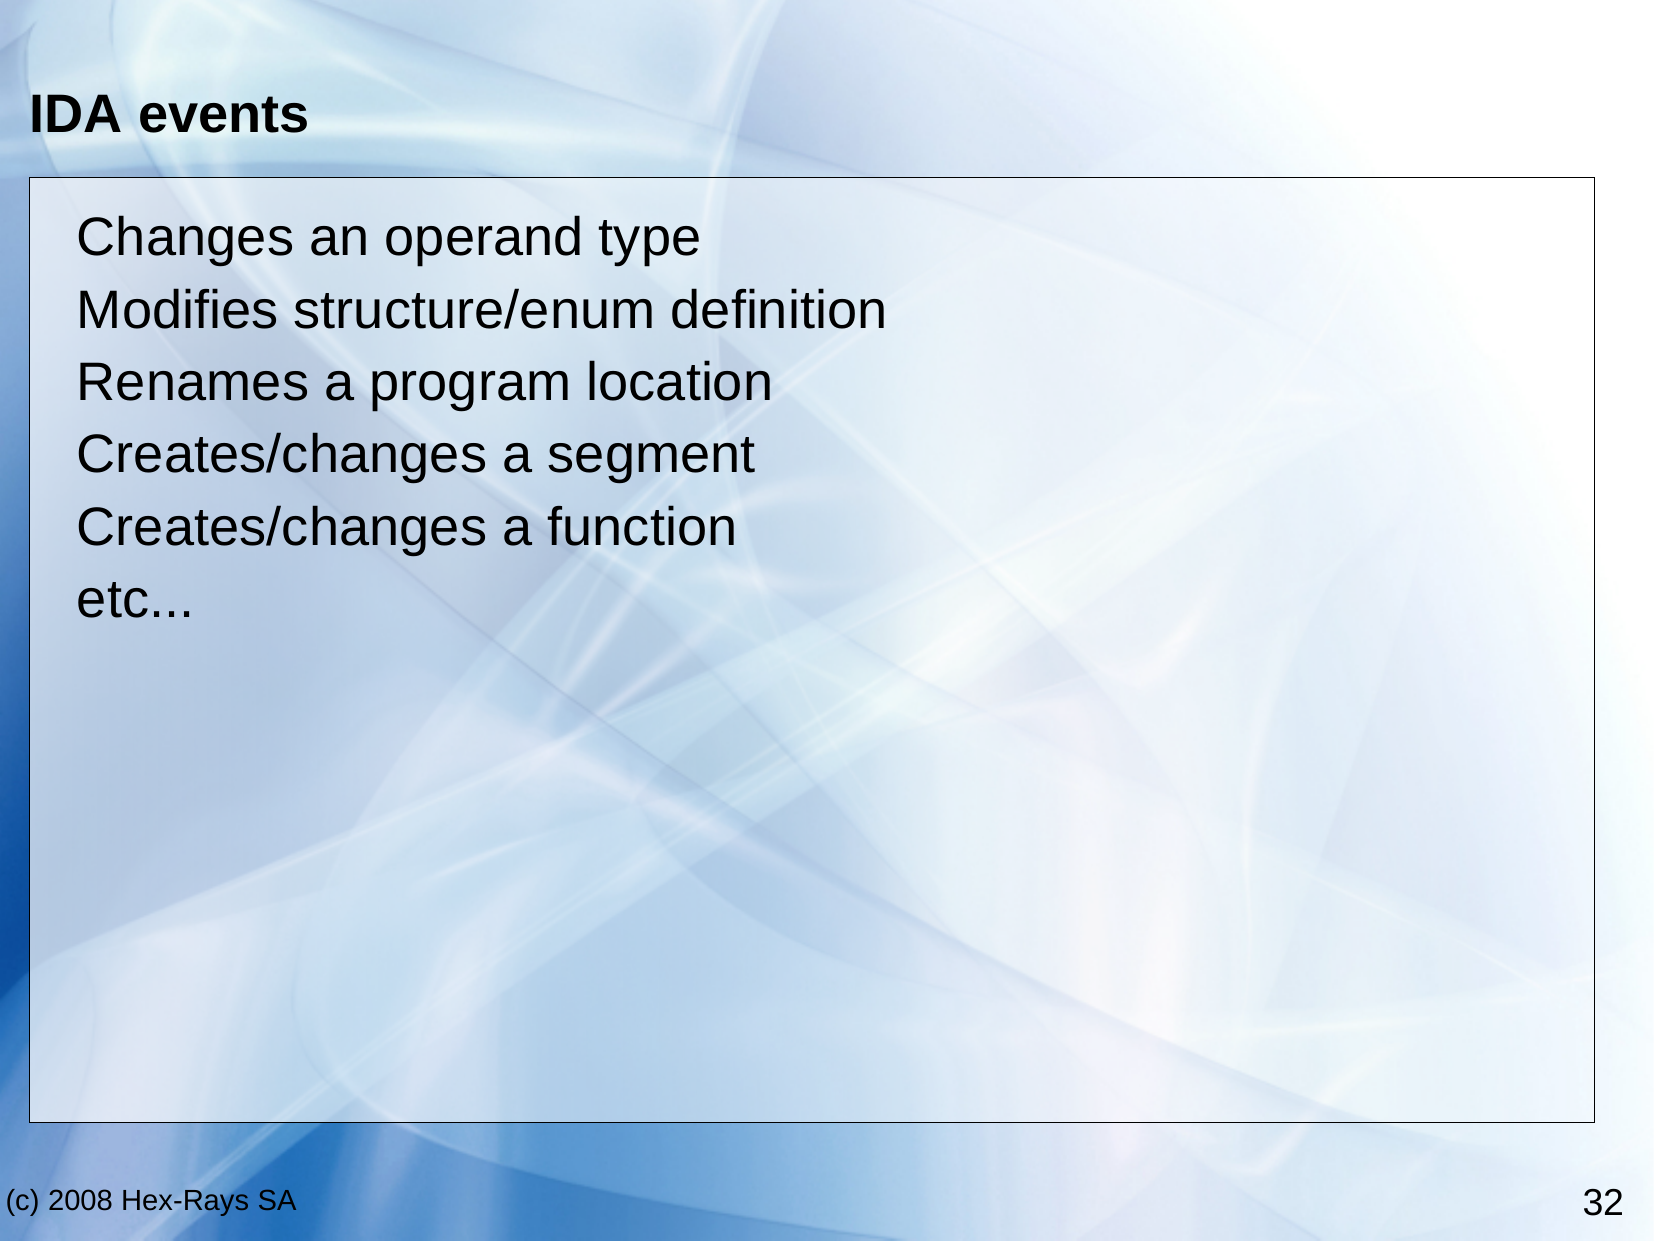

# IDA events
Changes an operand type
Modifies structure/enum definition
Renames a program location
Creates/changes a segment
Creates/changes a function
etc...
32
(c) 2008 Hex-Rays SA